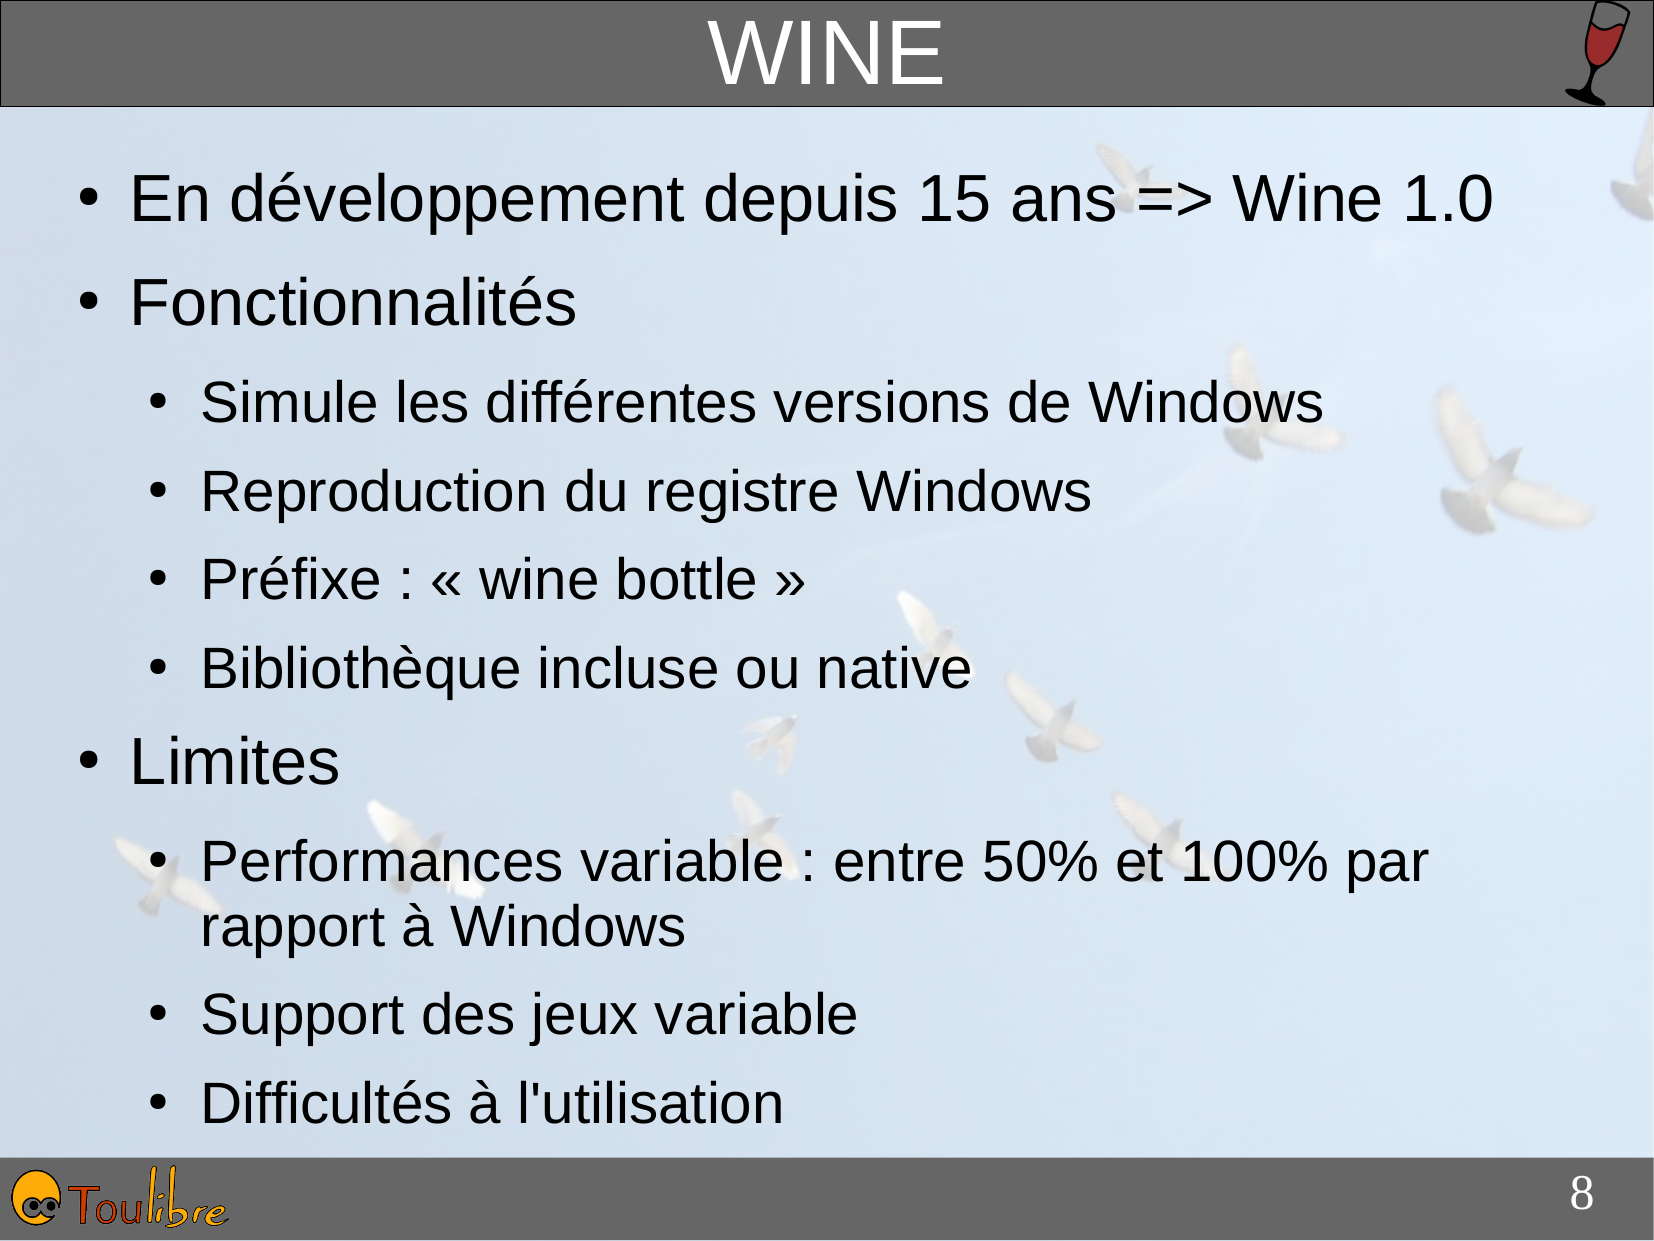

# WINE
En développement depuis 15 ans => Wine 1.0
Fonctionnalités
Simule les différentes versions de Windows
Reproduction du registre Windows
Préfixe : « wine bottle »
Bibliothèque incluse ou native
Limites
Performances variable : entre 50% et 100% par rapport à Windows
Support des jeux variable
Difficultés à l'utilisation
8